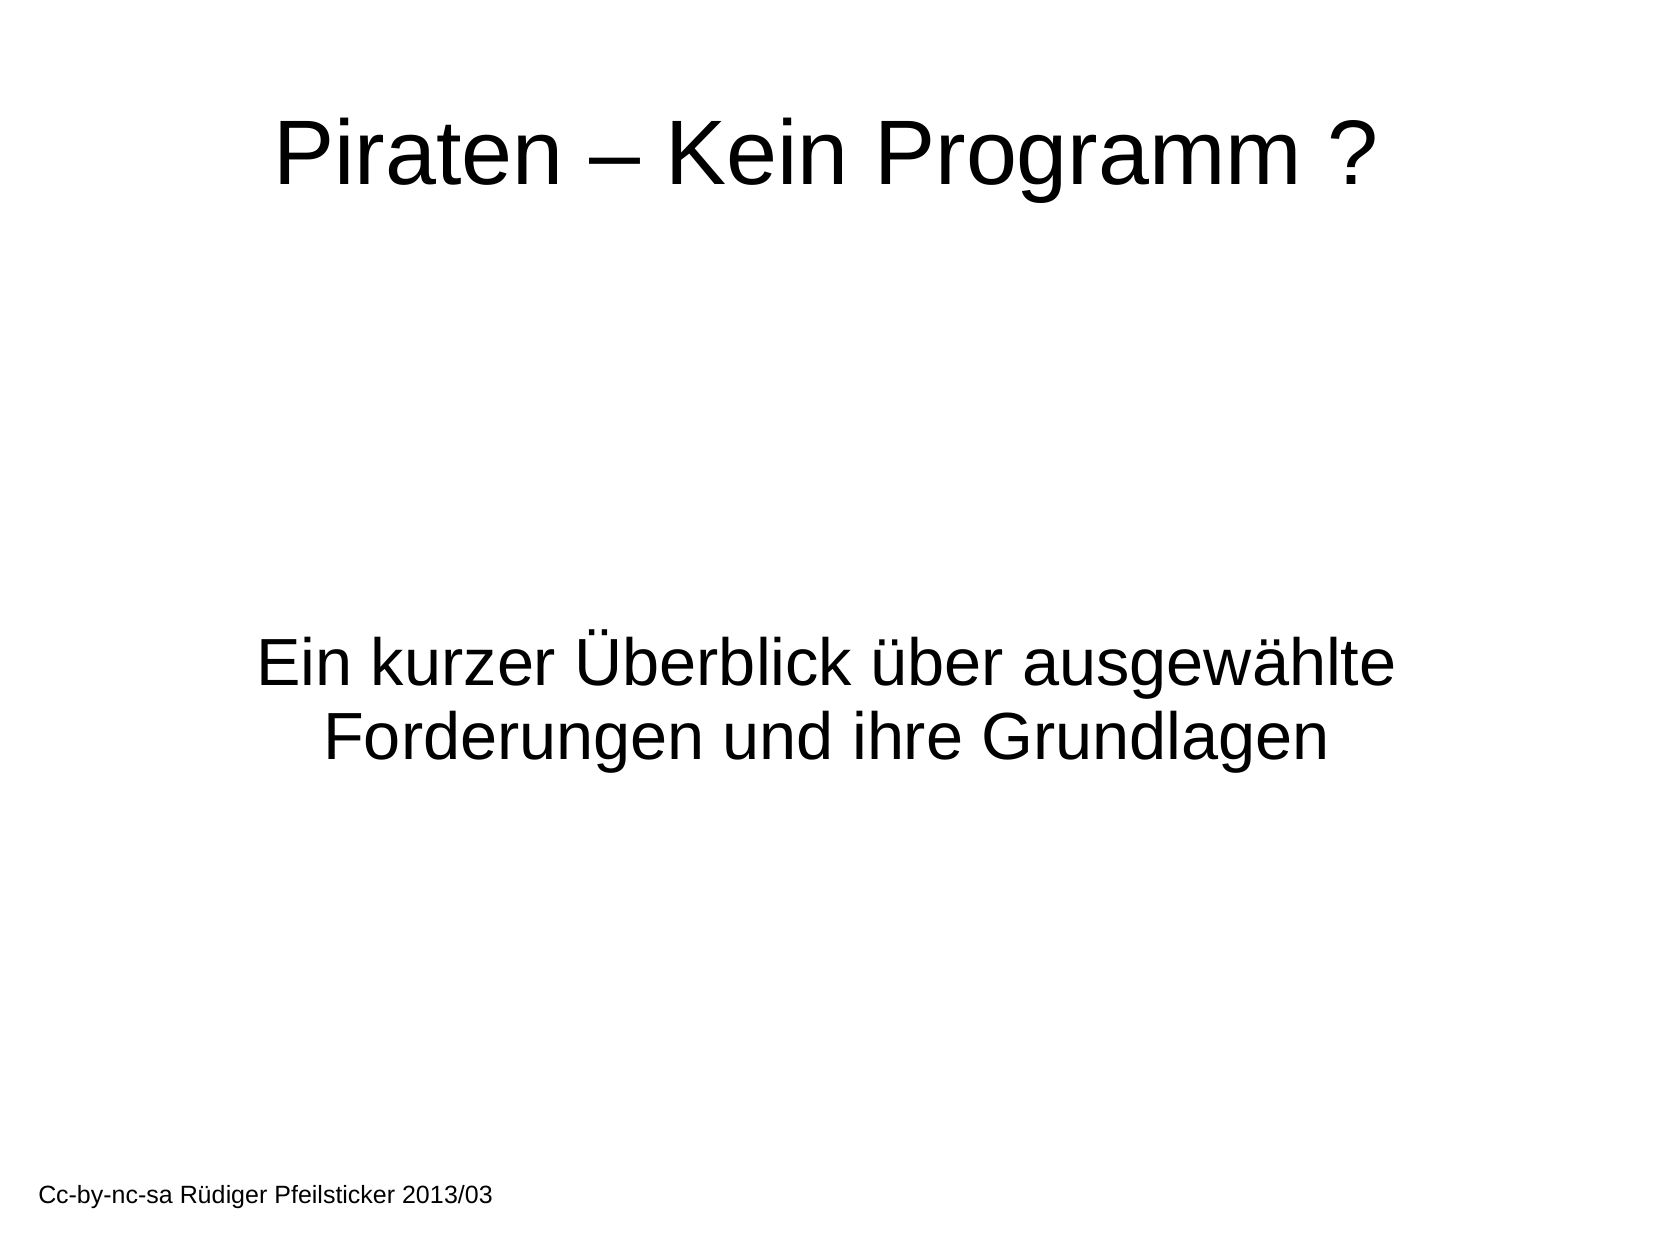

# Piraten – Kein Programm ?
Ein kurzer Überblick über ausgewählte Forderungen und ihre Grundlagen
Cc-by-nc-sa Rüdiger Pfeilsticker 2013/03